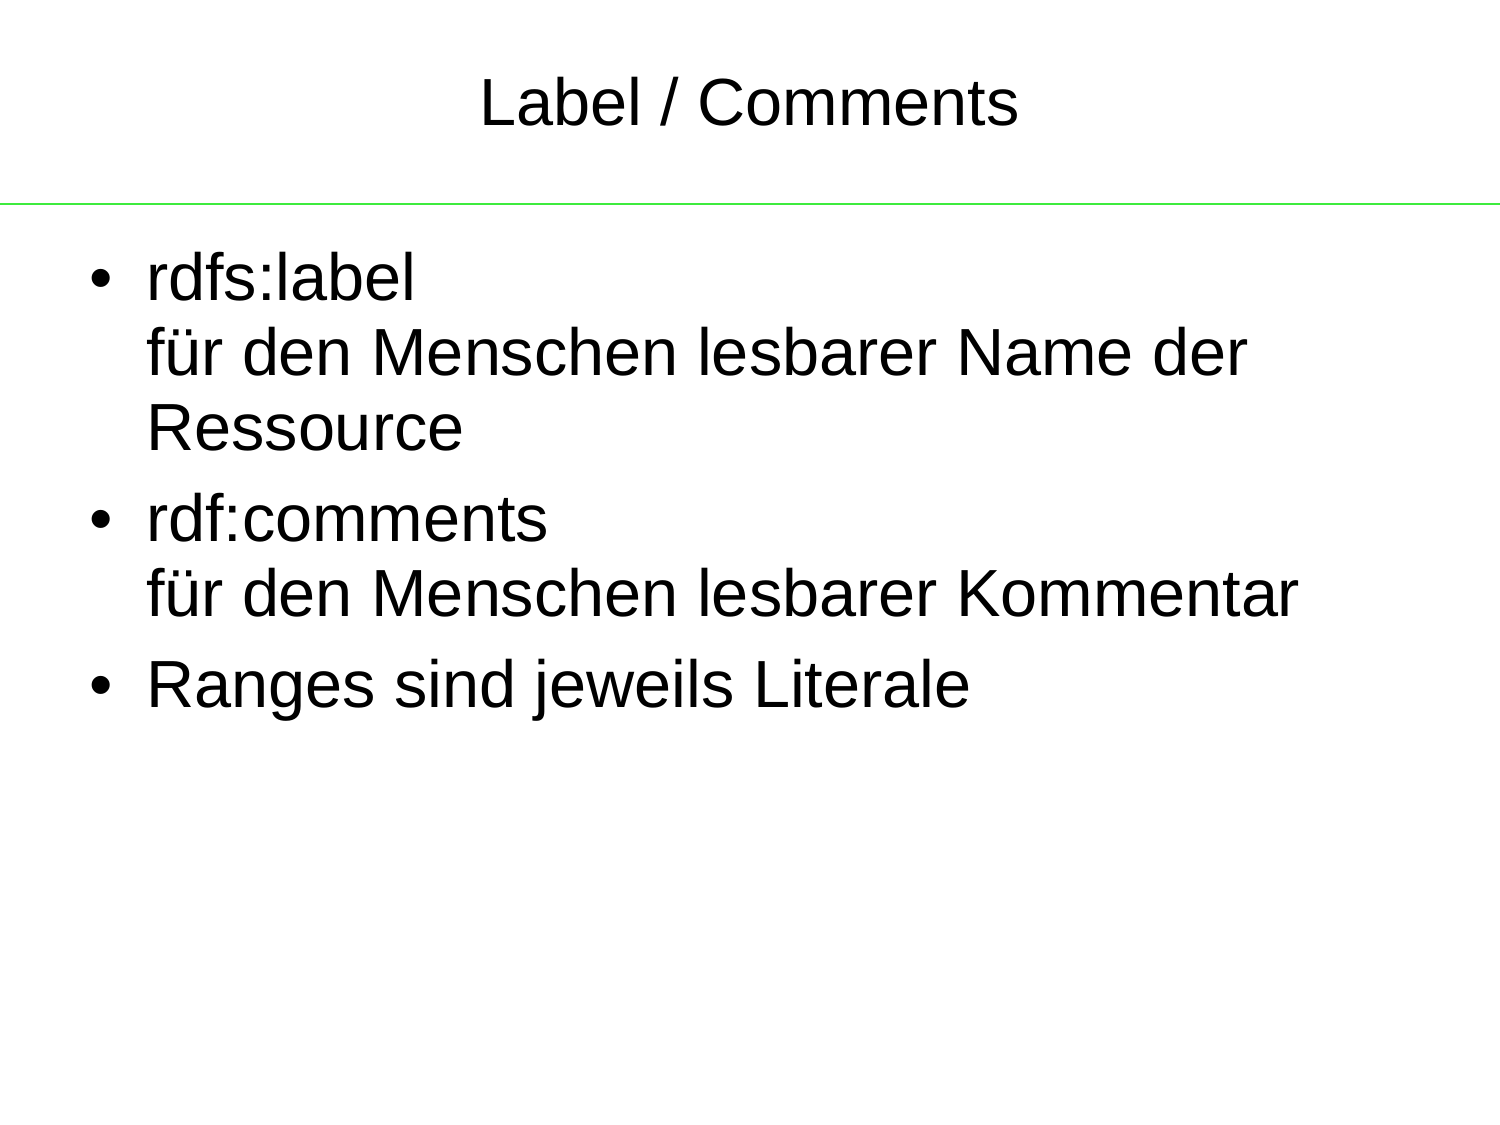

# Label / Comments
rdfs:label
für den Menschen lesbarer Name der Ressource
rdf:comments
für den Menschen lesbarer Kommentar
Ranges sind jeweils Literale